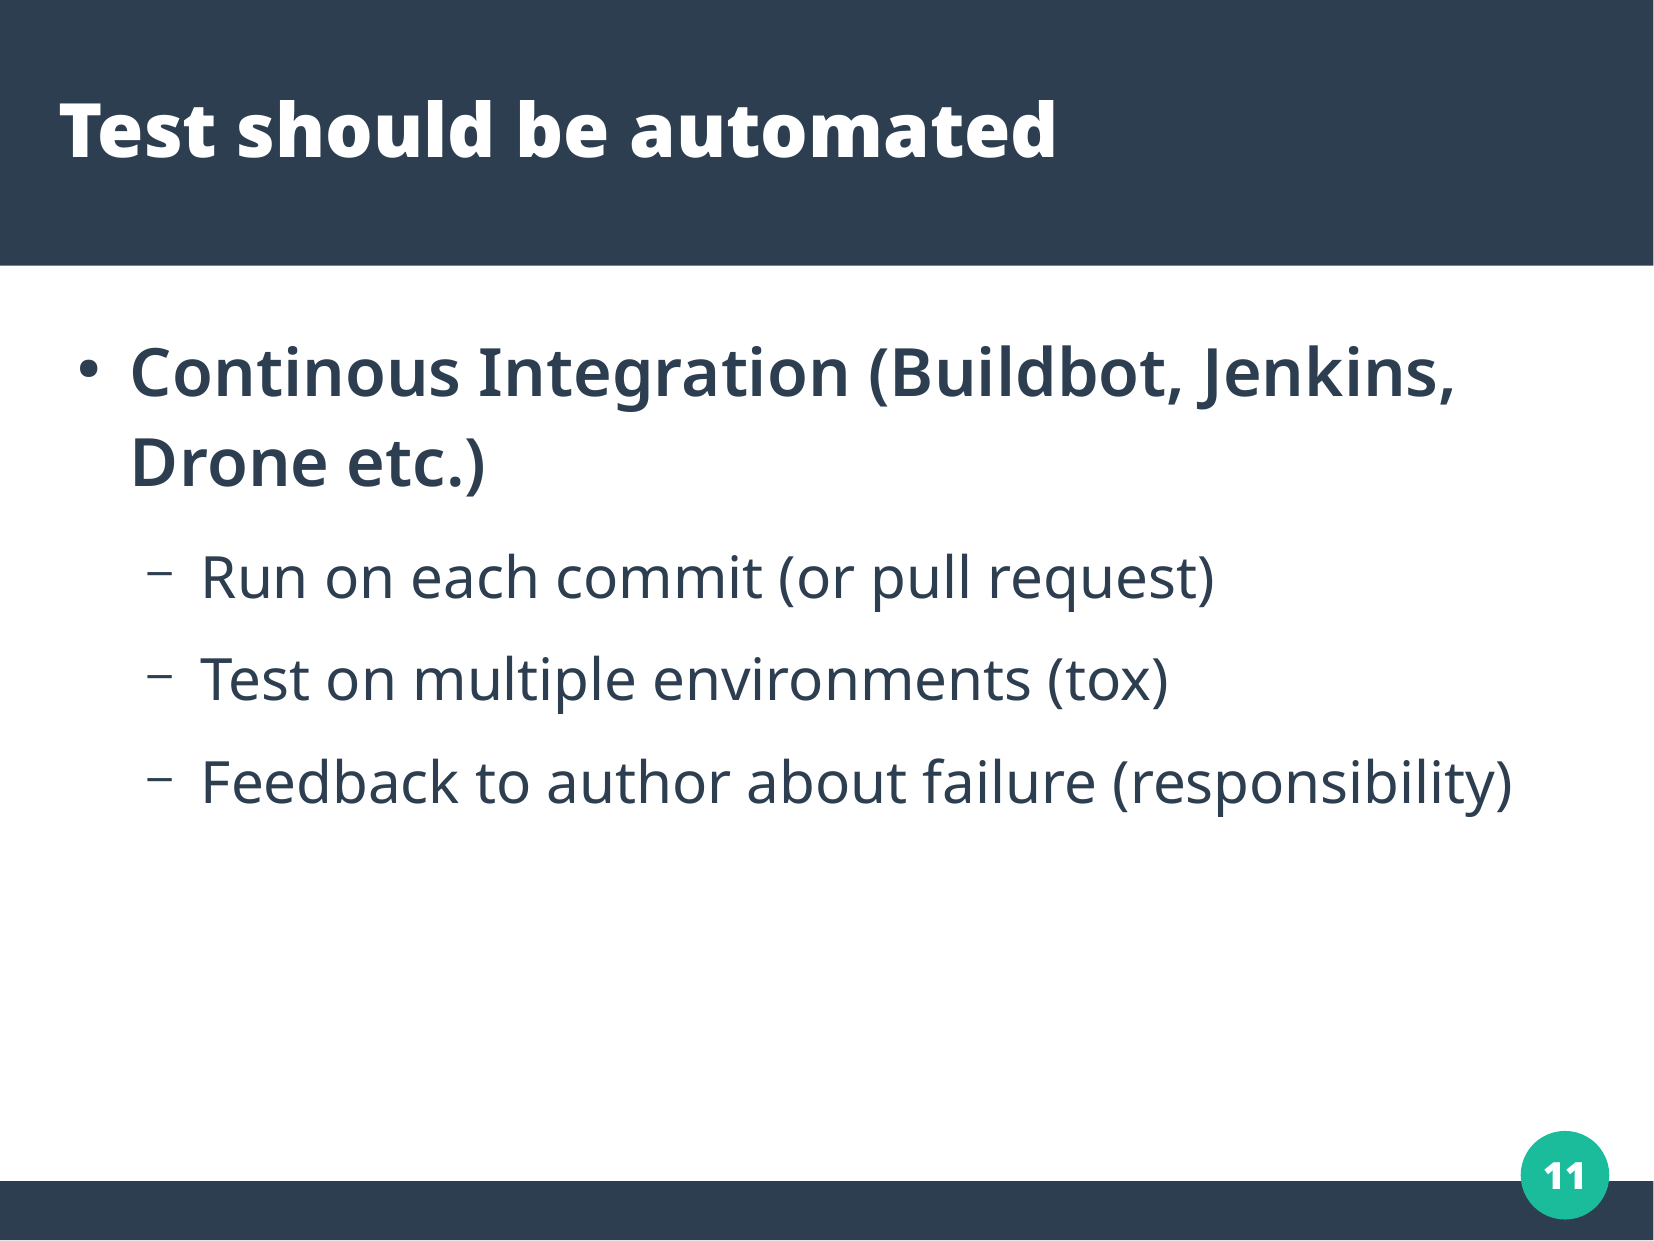

# Test should be automated
Continous Integration (Buildbot, Jenkins, Drone etc.)
Run on each commit (or pull request)
Test on multiple environments (tox)
Feedback to author about failure (responsibility)
11